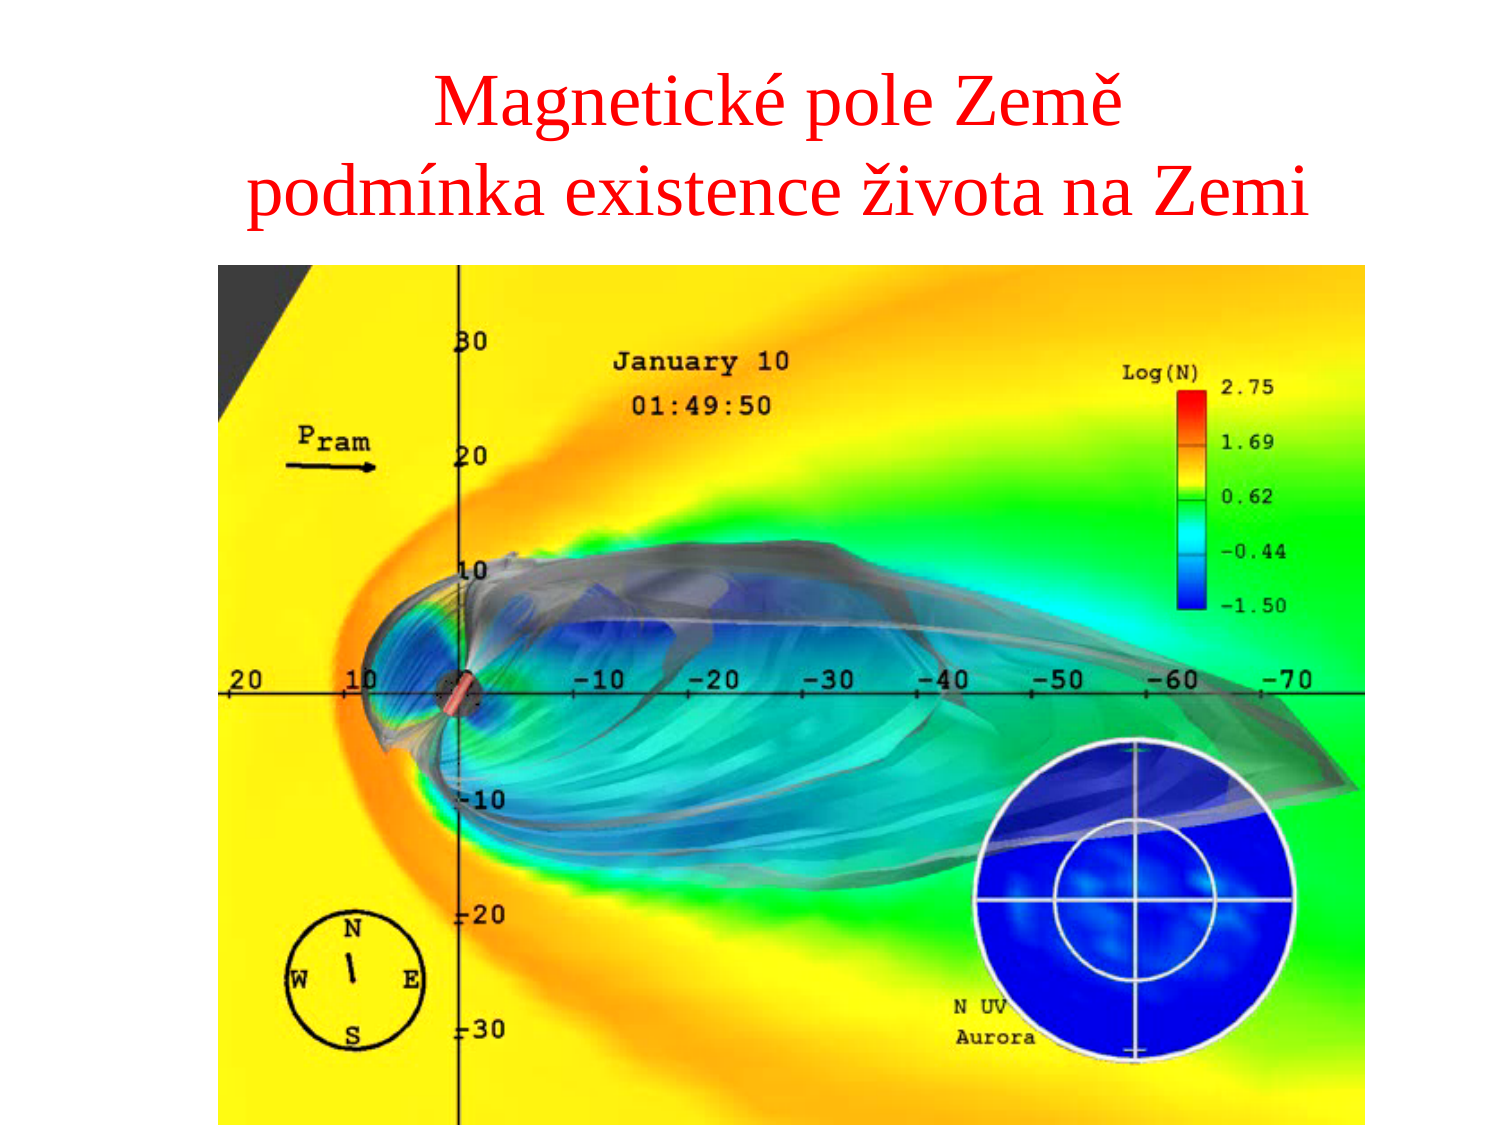

Magnetické pole Země
podmínka existence života na Zemi